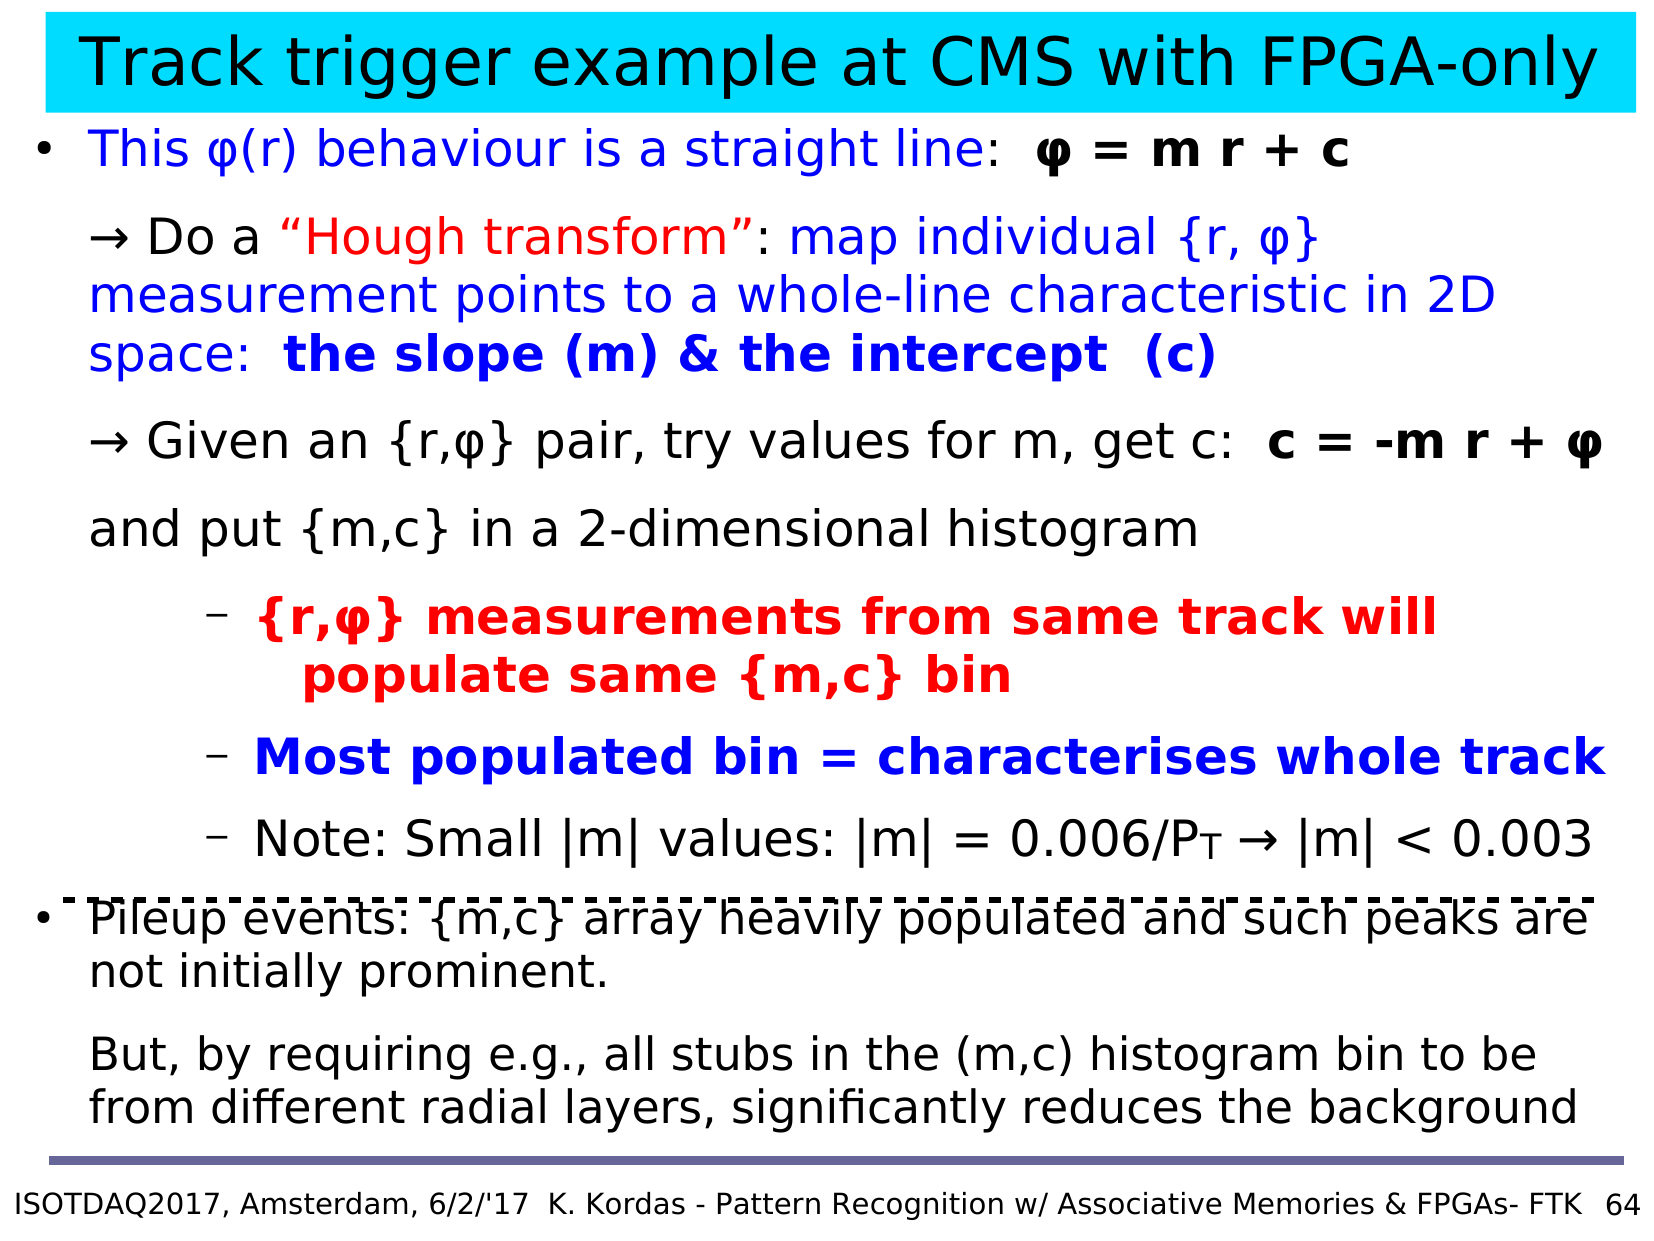

# Track trigger example at CMS with FPGA-only
This φ(r) behaviour is a straight line: φ = m r + c
→ Do a “Hough transform”: map individual {r, φ} measurement points to a whole-line characteristic in 2D space: the slope (m) & the intercept (c)
→ Given an {r,φ} pair, try values for m, get c: c = -m r + φ
and put {m,c} in a 2-dimensional histogram
{r,φ} measurements from same track will populate same {m,c} bin
Most populated bin = characterises whole track
Note: Small |m| values: |m| = 0.006/PT → |m| < 0.003
Pileup events: {m,c} array heavily populated and such peaks are not initially prominent.
But, by requiring e.g., all stubs in the (m,c) histogram bin to be from different radial layers, significantly reduces the background
ISOTDAQ2017, Amsterdam, 6/2/'17
K. Kordas - Pattern Recognition w/ Associative Memories & FPGAs- FTK
64